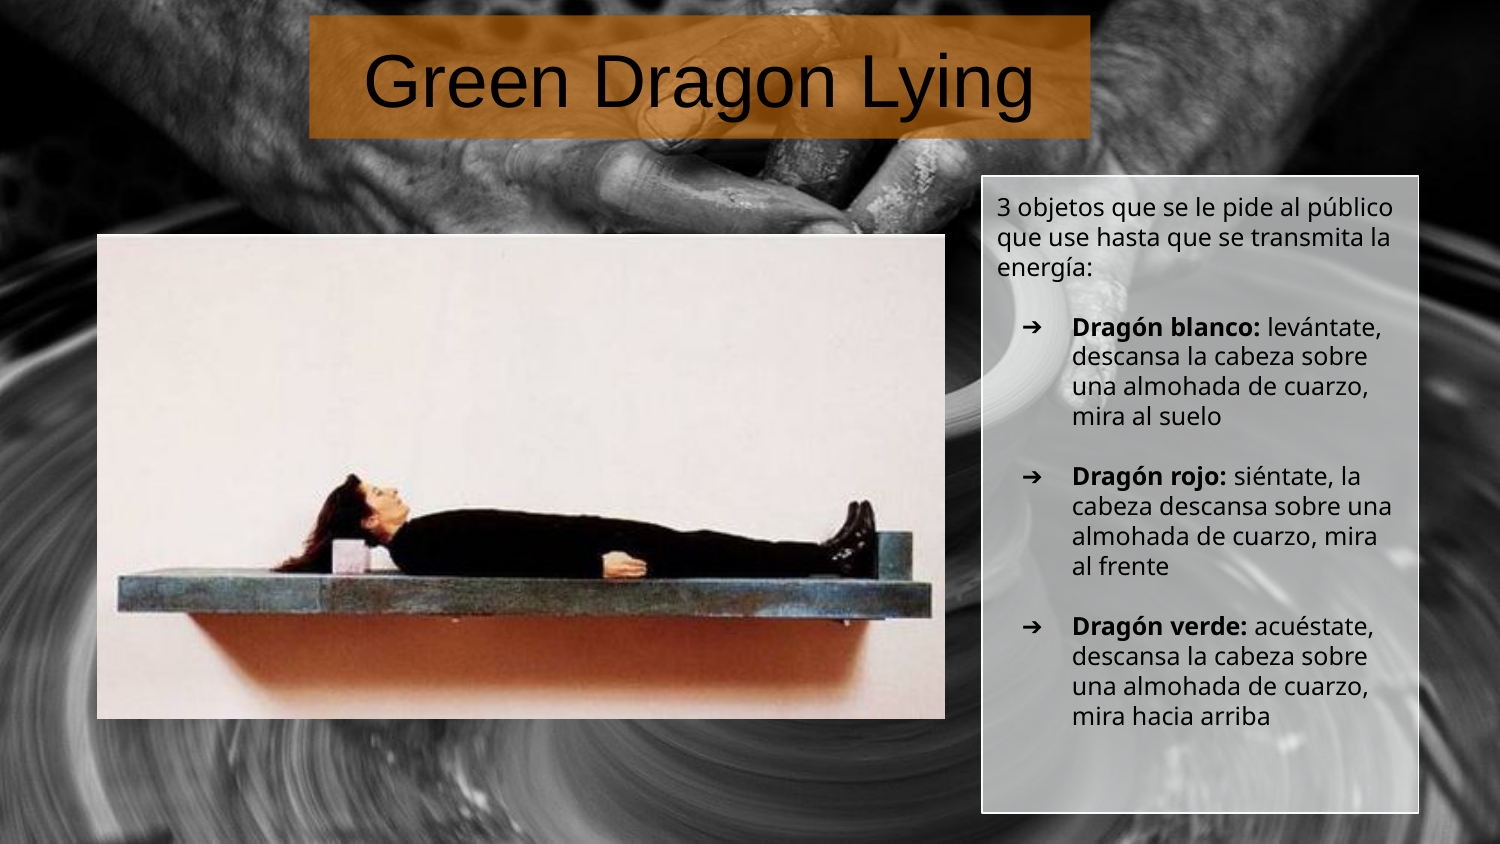

# Green Dragon Lying
3 objetos que se le pide al público que use hasta que se transmita la energía:
Dragón blanco: levántate, descansa la cabeza sobre una almohada de cuarzo, mira al suelo
Dragón rojo: siéntate, la cabeza descansa sobre una almohada de cuarzo, mira al frente
Dragón verde: acuéstate, descansa la cabeza sobre una almohada de cuarzo, mira hacia arriba